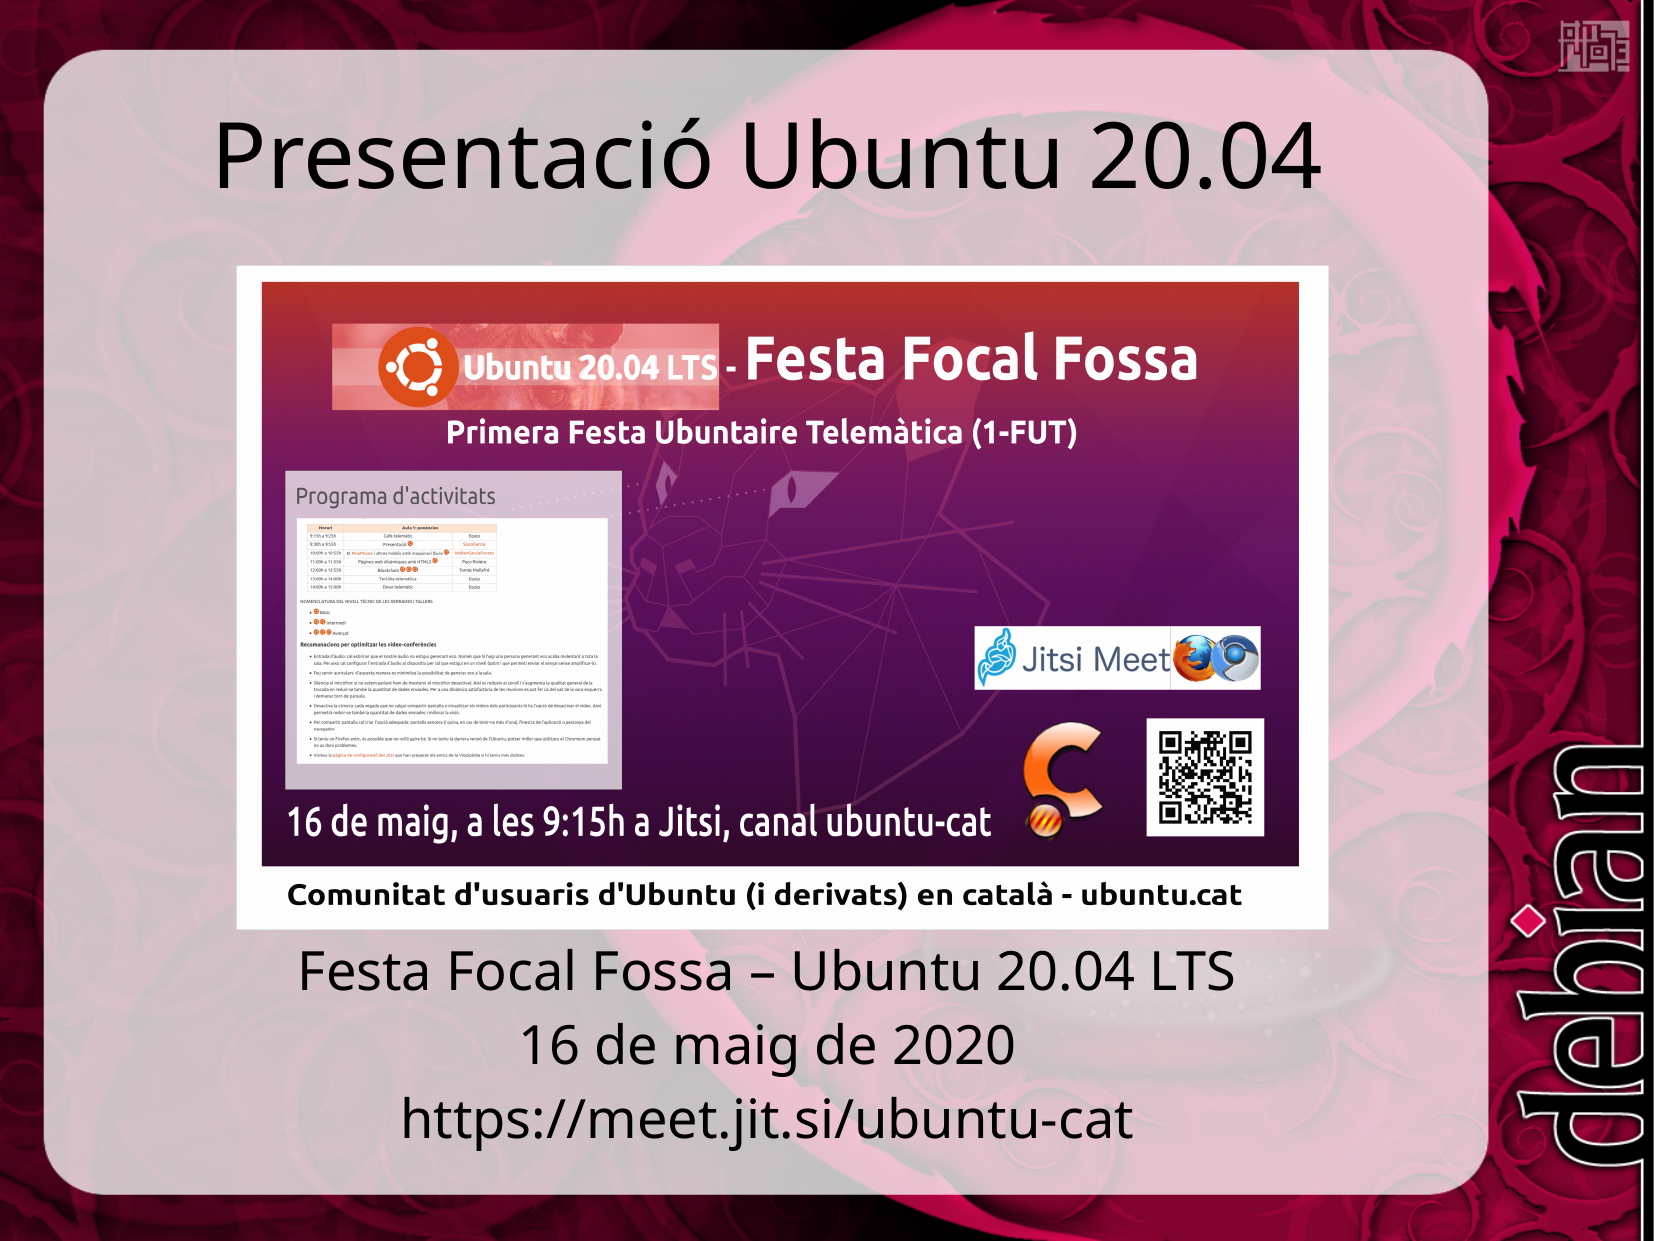

# Presentació Ubuntu 20.04
Festa Focal Fossa – Ubuntu 20.04 LTS
16 de maig de 2020
https://meet.jit.si/ubuntu-cat